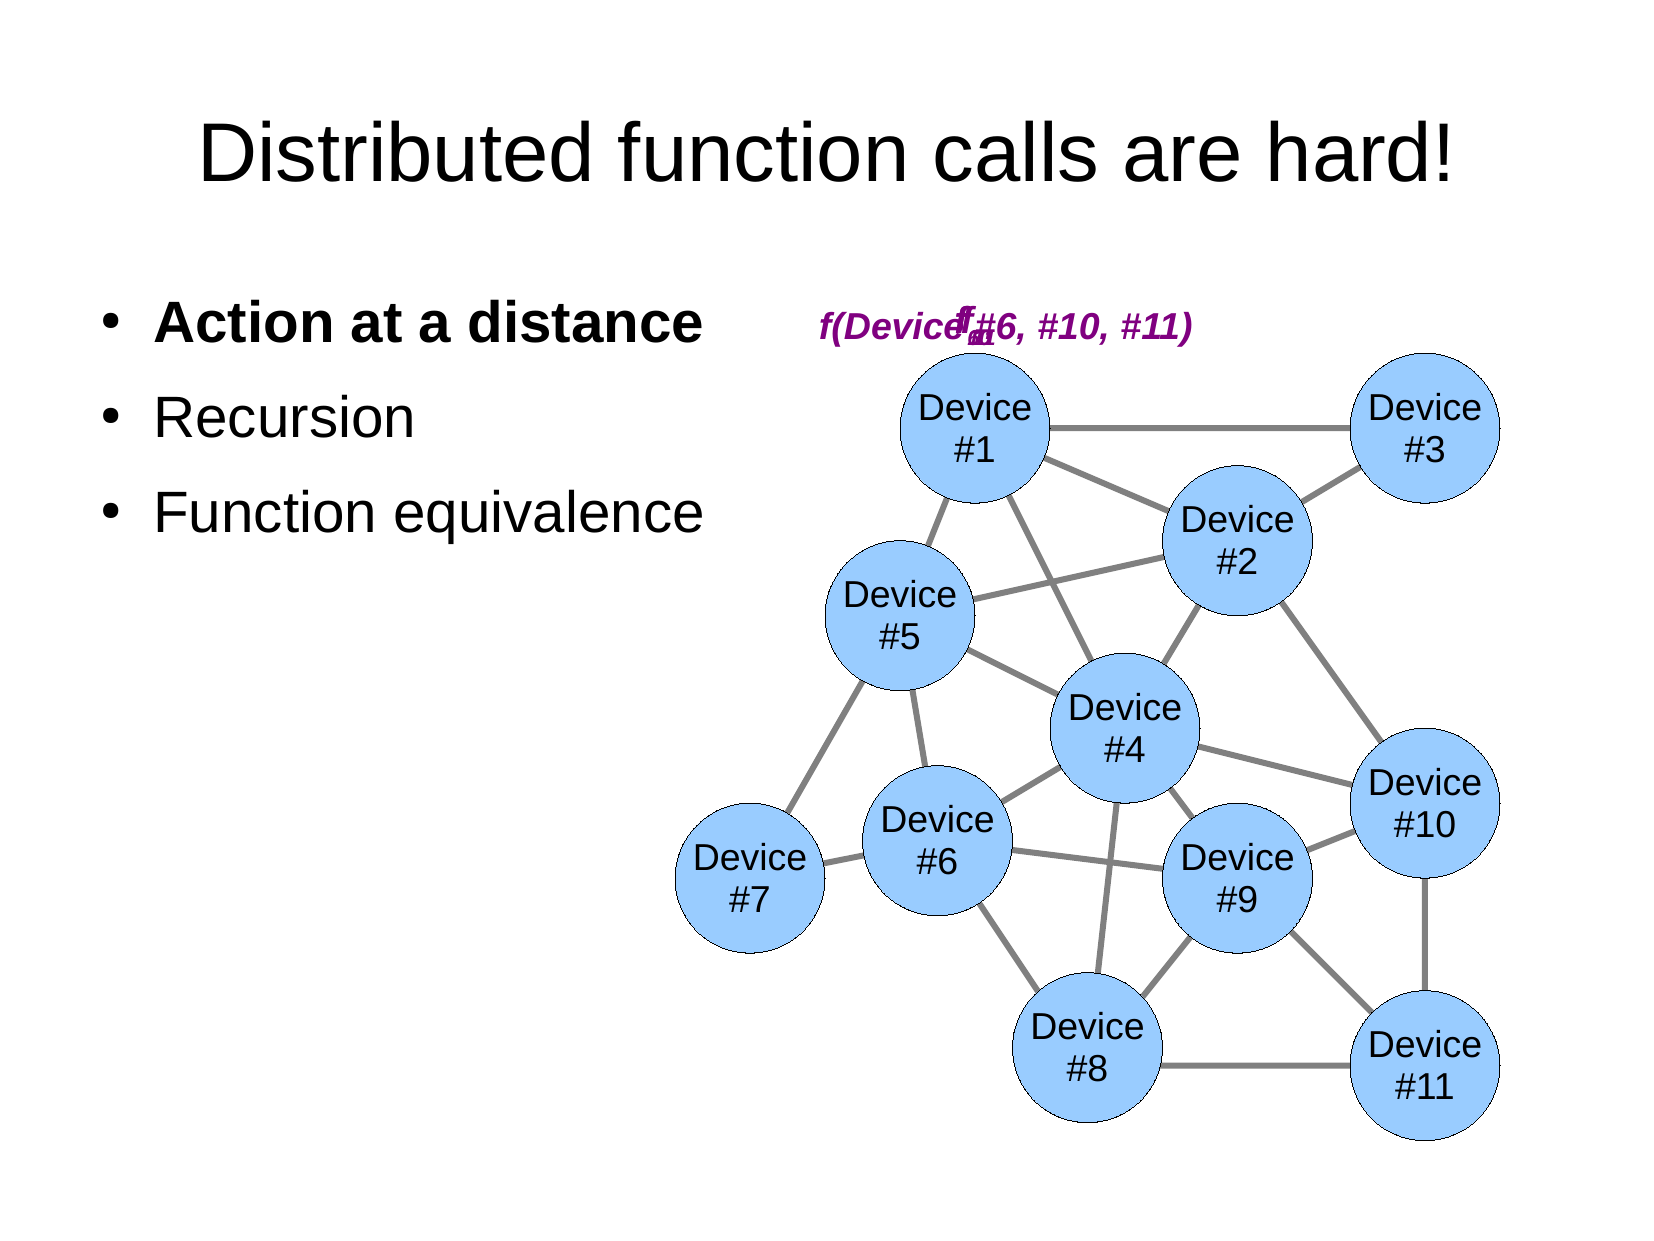

# Distributed function calls are hard!
Action at a distance
Recursion
Function equivalence
f6
f10
f11
f(Device #6, #10, #11)
Device
#1
Device
#3
Device
#2
Device
#5
Device
#4
Device
#10
Device
#6
Device
#7
Device
#9
Device
#8
Device
#11